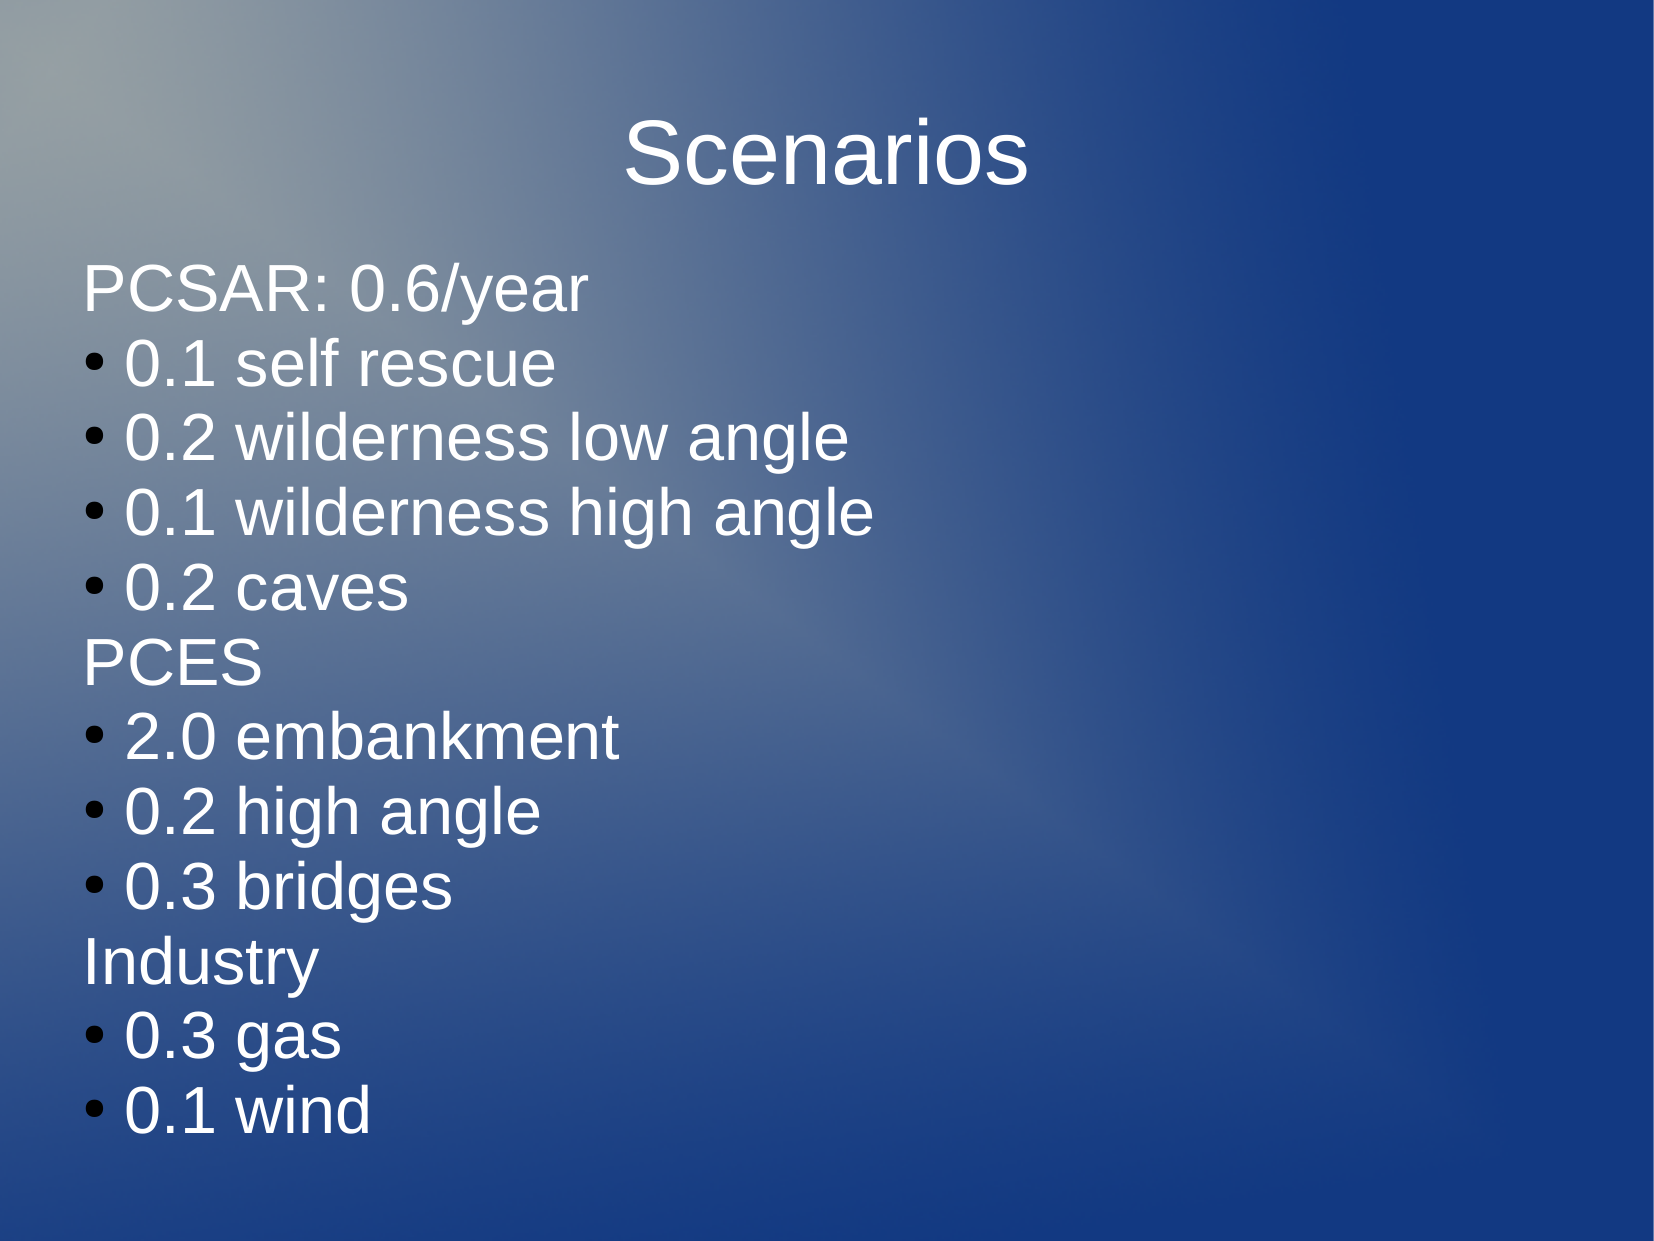

# Scenarios
PCSAR: 0.6/year
 0.1 self rescue
 0.2 wilderness low angle
 0.1 wilderness high angle
 0.2 caves
PCES
 2.0 embankment
 0.2 high angle
 0.3 bridges
Industry
 0.3 gas
 0.1 wind